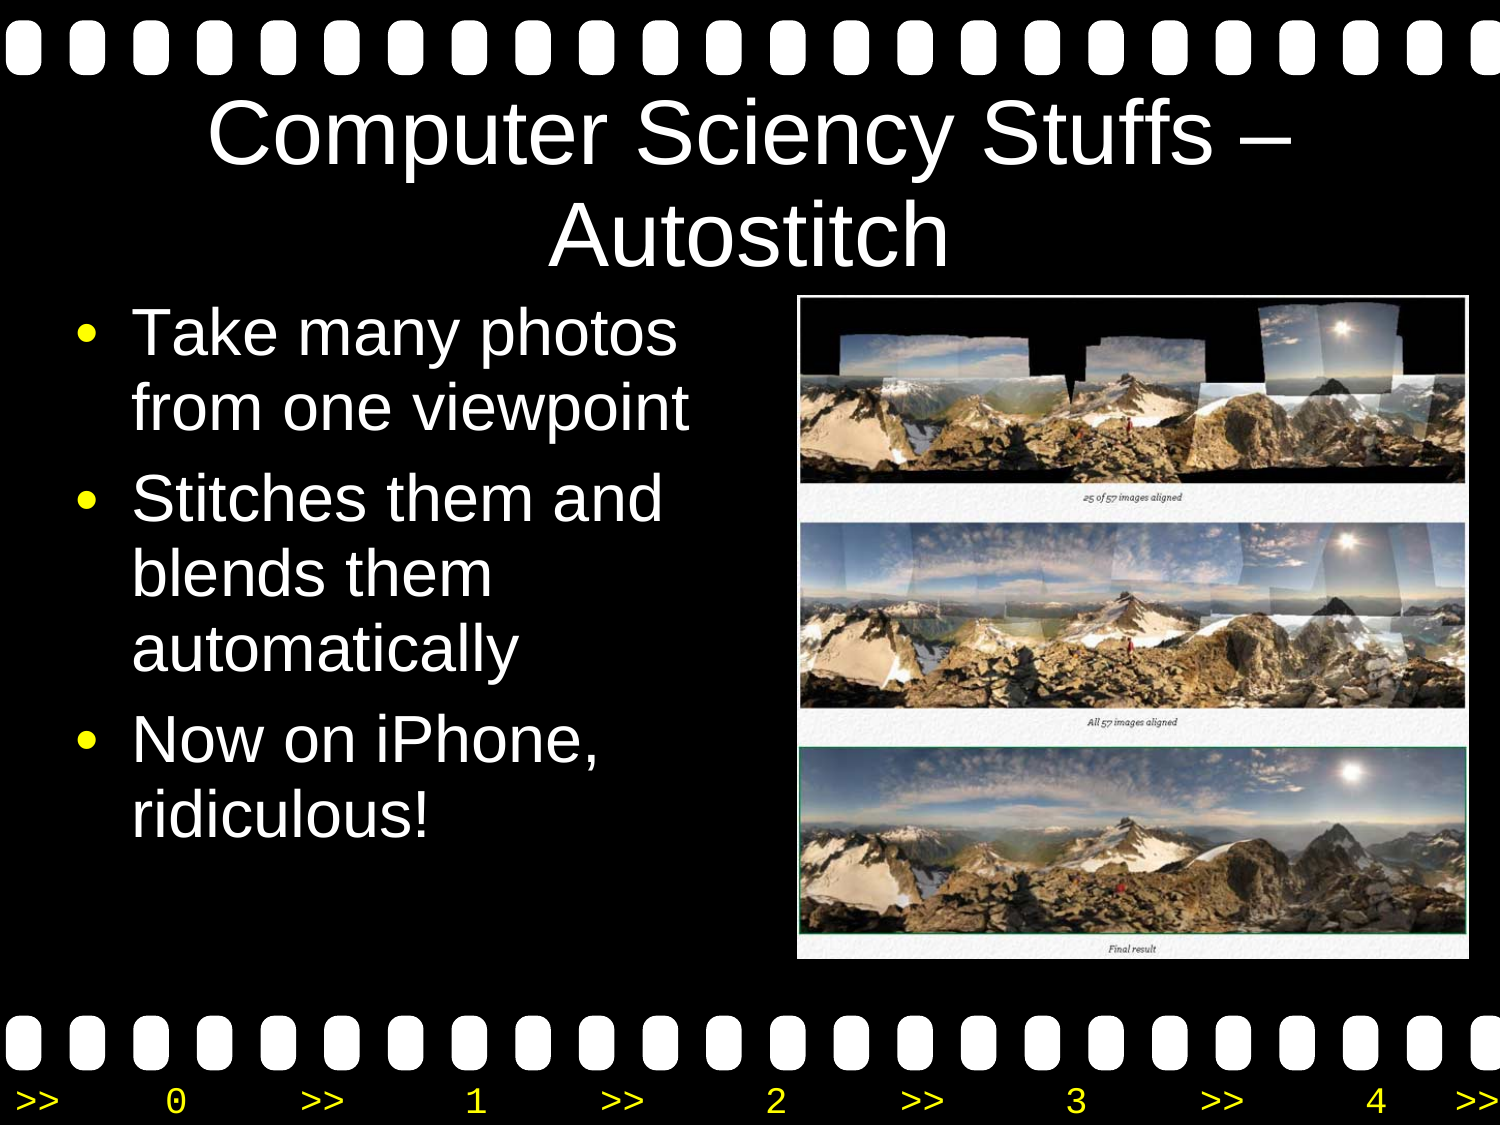

# Computer Sciency Stuffs – Autostitch
Take many photos from one viewpoint
Stitches them and blends them automatically
Now on iPhone, ridiculous!